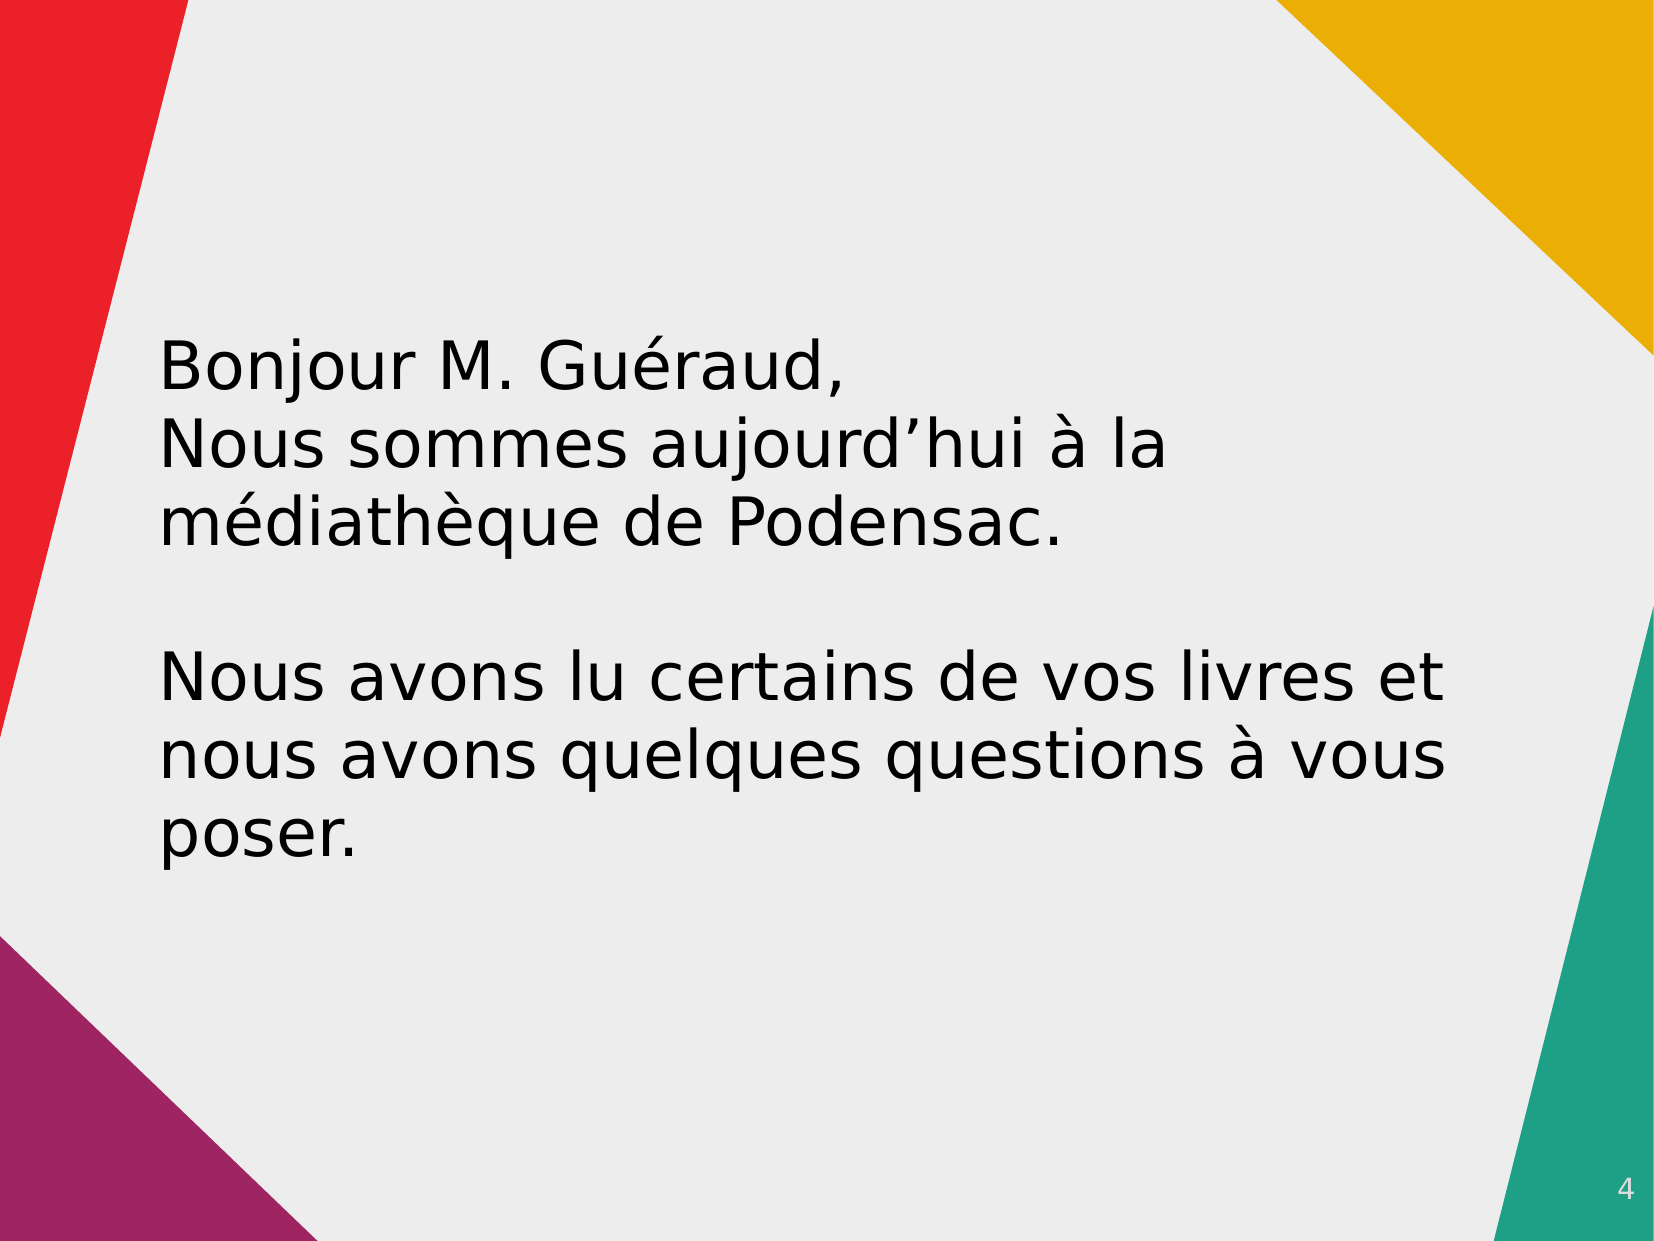

# Bonjour M. Guéraud,
Nous sommes aujourd’hui à la médiathèque de Podensac.
Nous avons lu certains de vos livres et nous avons quelques questions à vous poser.
4